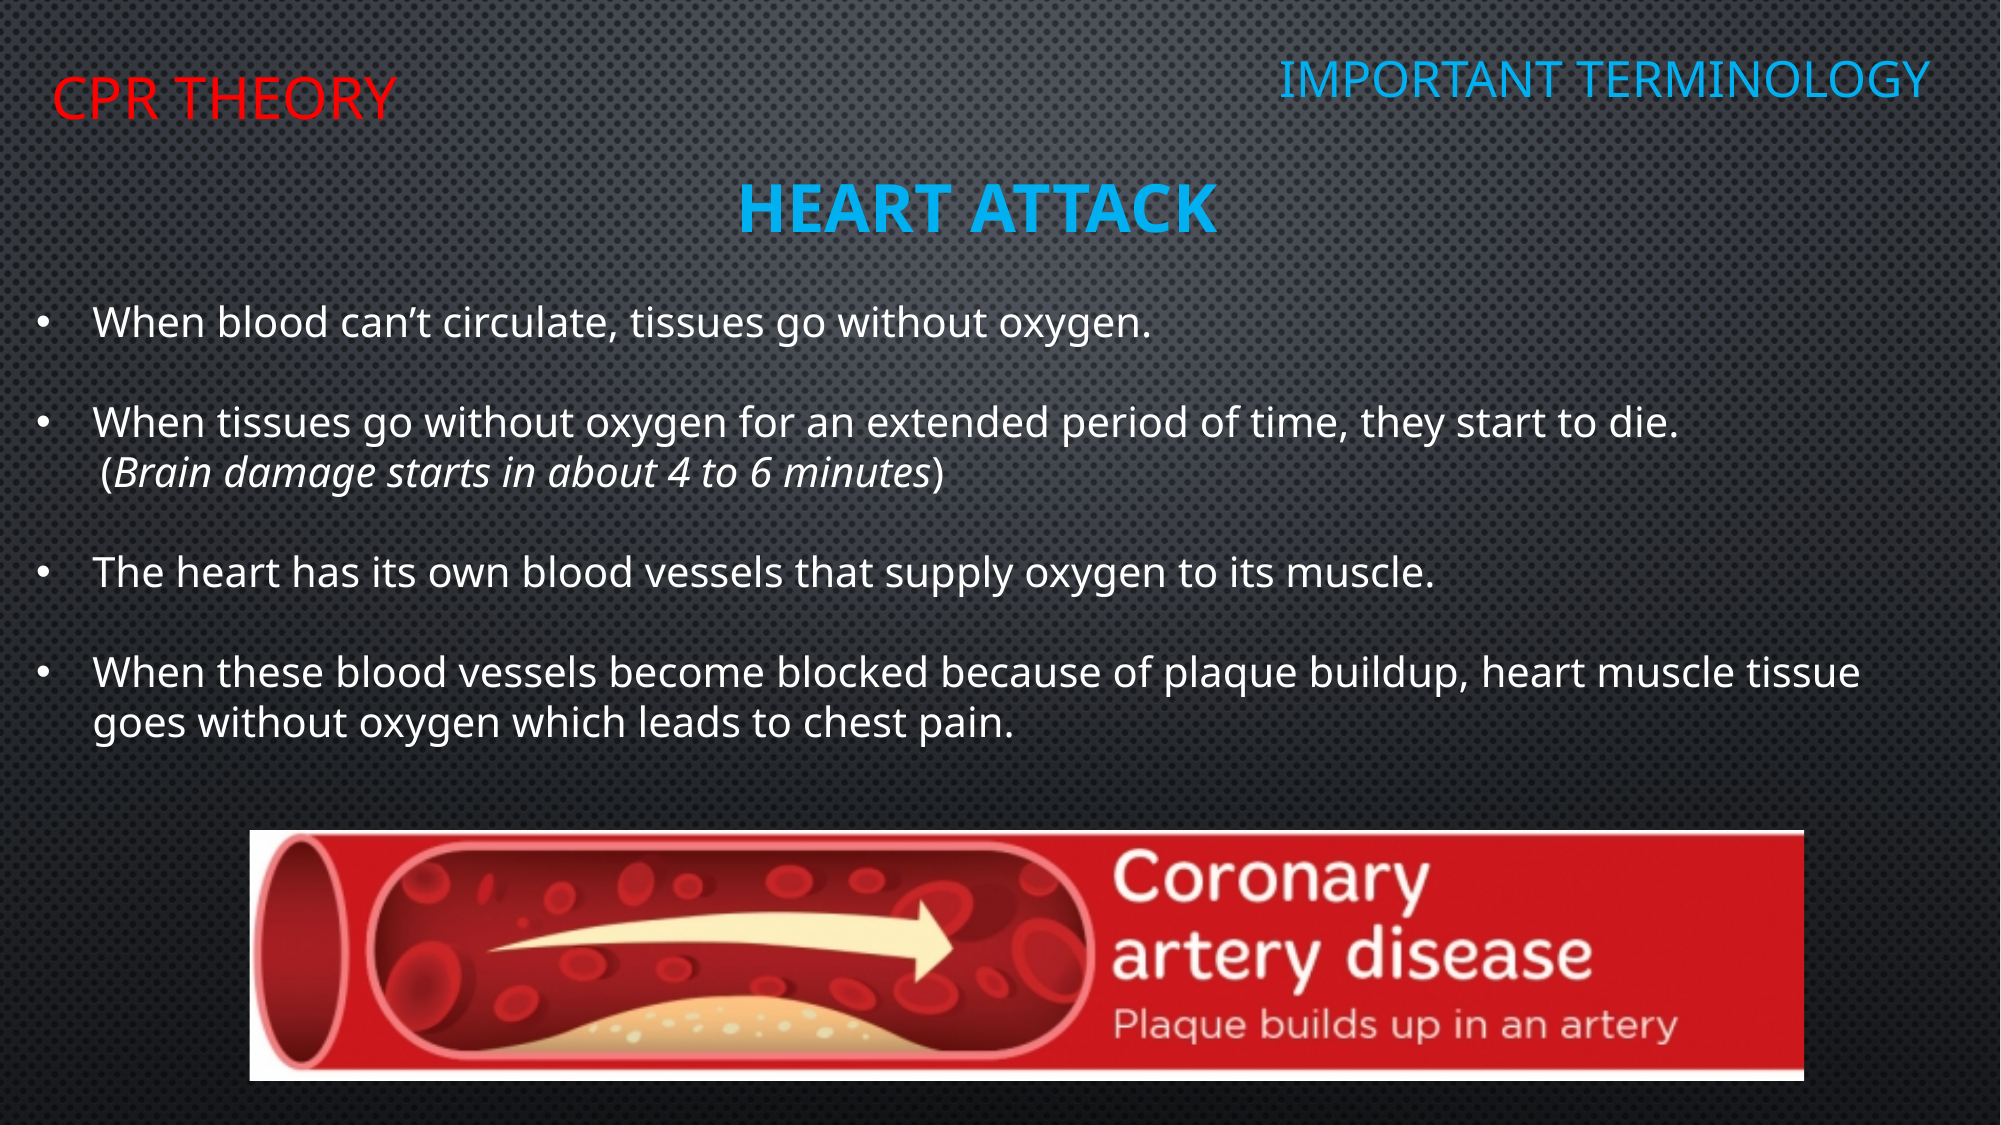

IMPORTANT TERMINOLOGY
CPR Theory
HEART ATTACK
When blood can’t circulate, tissues go without oxygen.
When tissues go without oxygen for an extended period of time, they start to die.
 (Brain damage starts in about 4 to 6 minutes)
The heart has its own blood vessels that supply oxygen to its muscle.
When these blood vessels become blocked because of plaque buildup, heart muscle tissue goes without oxygen which leads to chest pain.